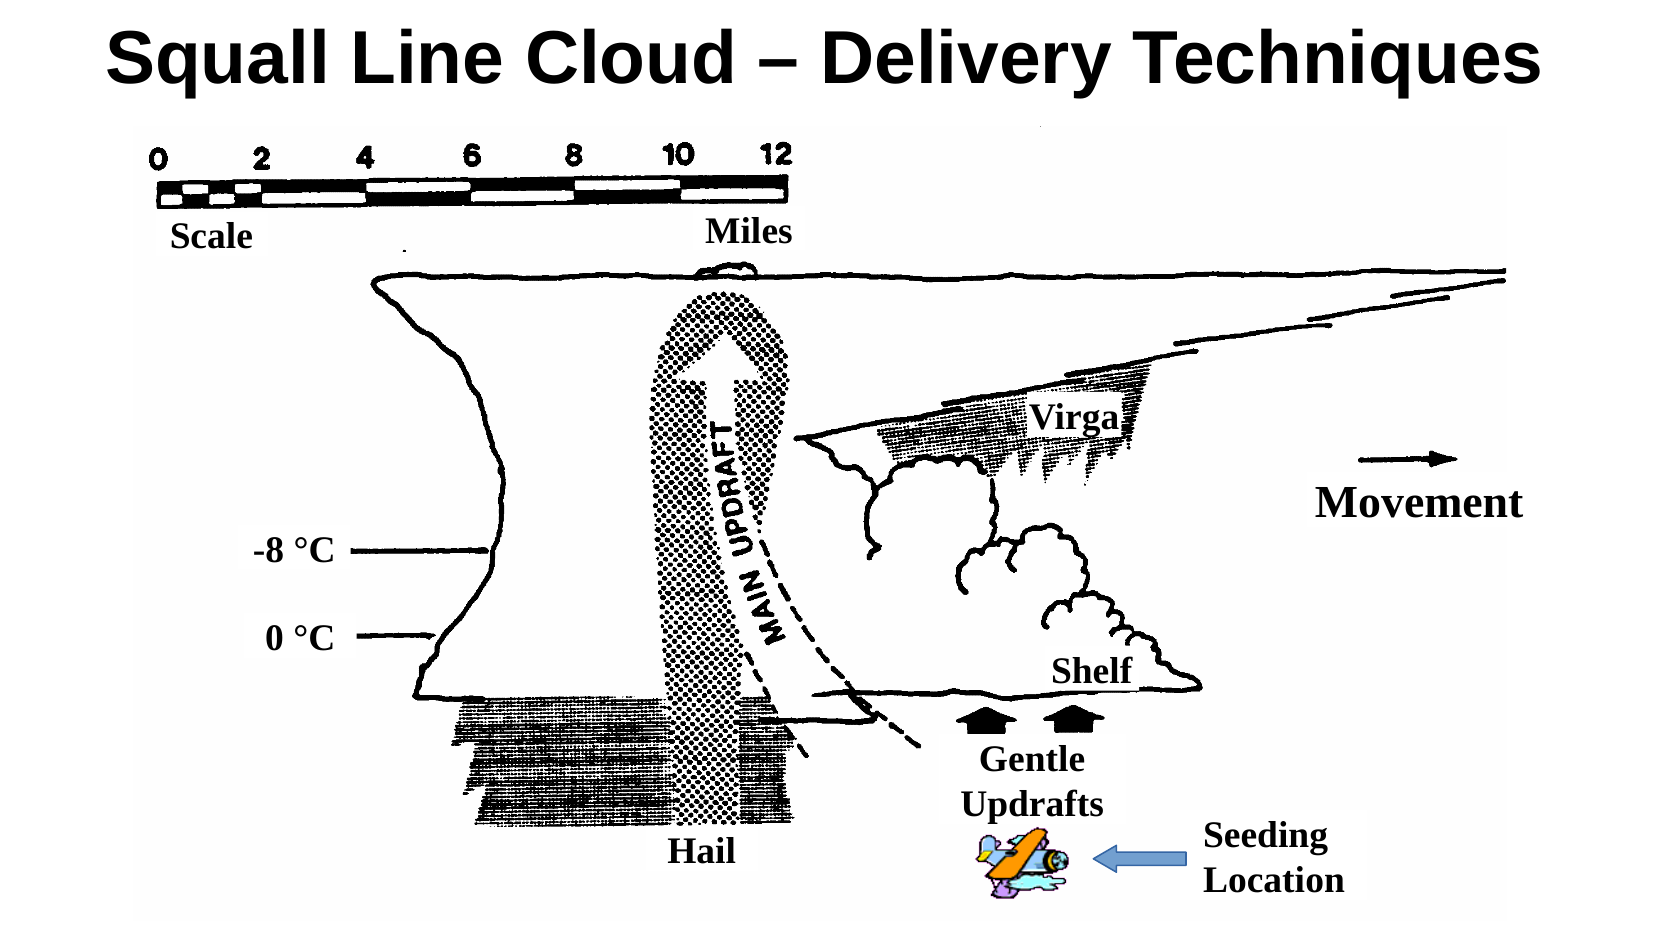

Squall Line Cloud – Delivery Techniques
Miles
Scale
Virga
Movement
-8 °C
0 °C
Shelf
Gentle Updrafts
Seeding Location
Hail